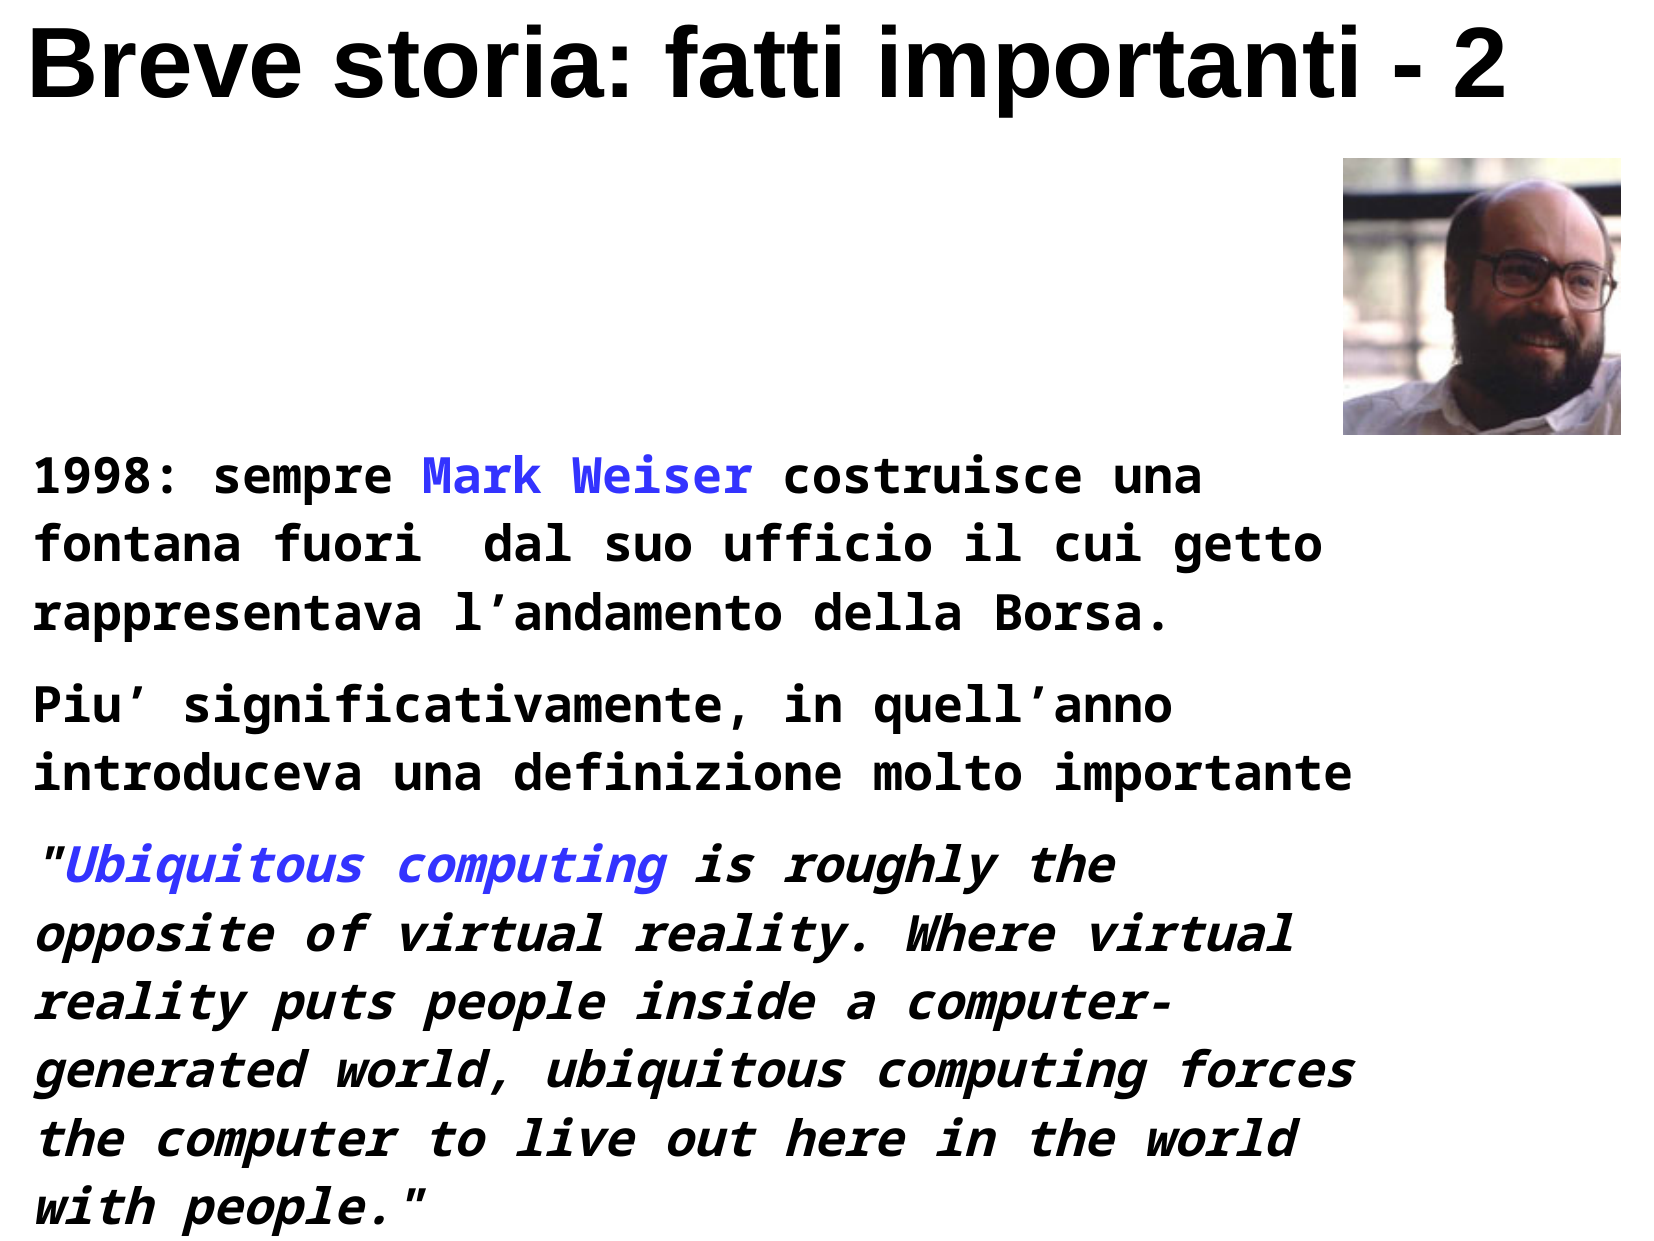

Breve storia: fatti importanti - 2
1998: sempre Mark Weiser costruisce una fontana fuori dal suo ufficio il cui getto rappresentava l’andamento della Borsa.
Piu’ significativamente, in quell’anno introduceva una definizione molto importante
"Ubiquitous computing is roughly the opposite of virtual reality. Where virtual reality puts people inside a computer-generated world, ubiquitous computing forces the computer to live out here in the world with people."